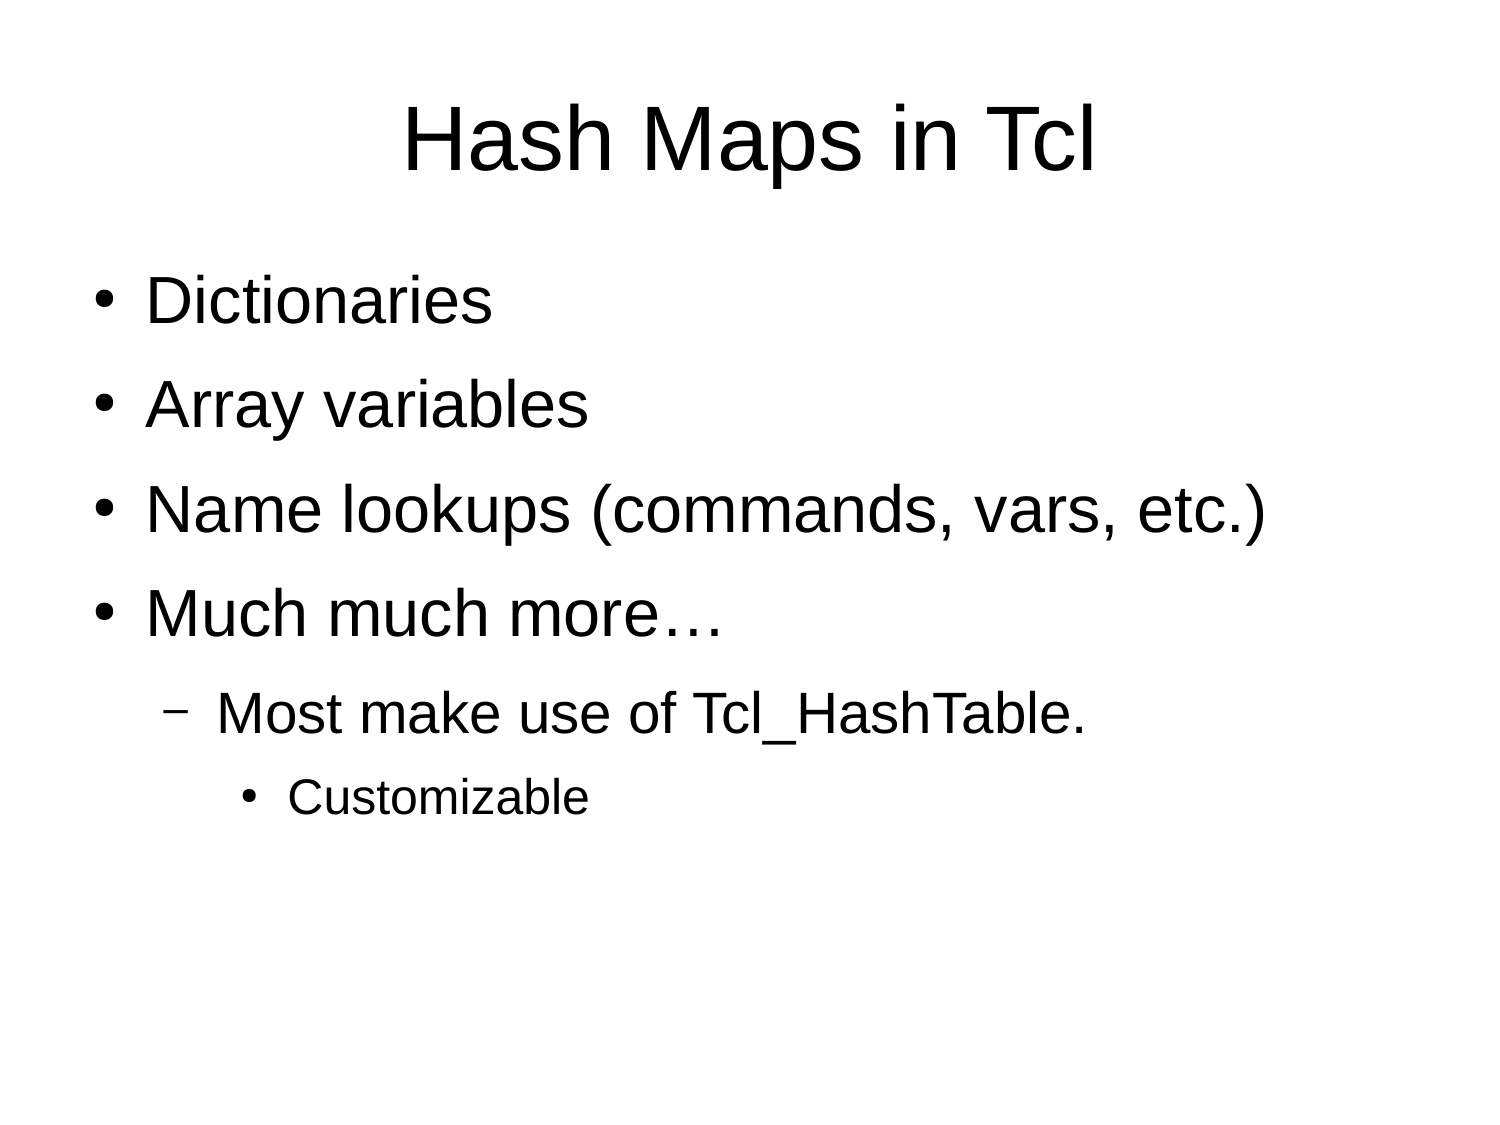

# Hash Maps in Tcl
Dictionaries
Array variables
Name lookups (commands, vars, etc.)
Much much more…
Most make use of Tcl_HashTable.
Customizable